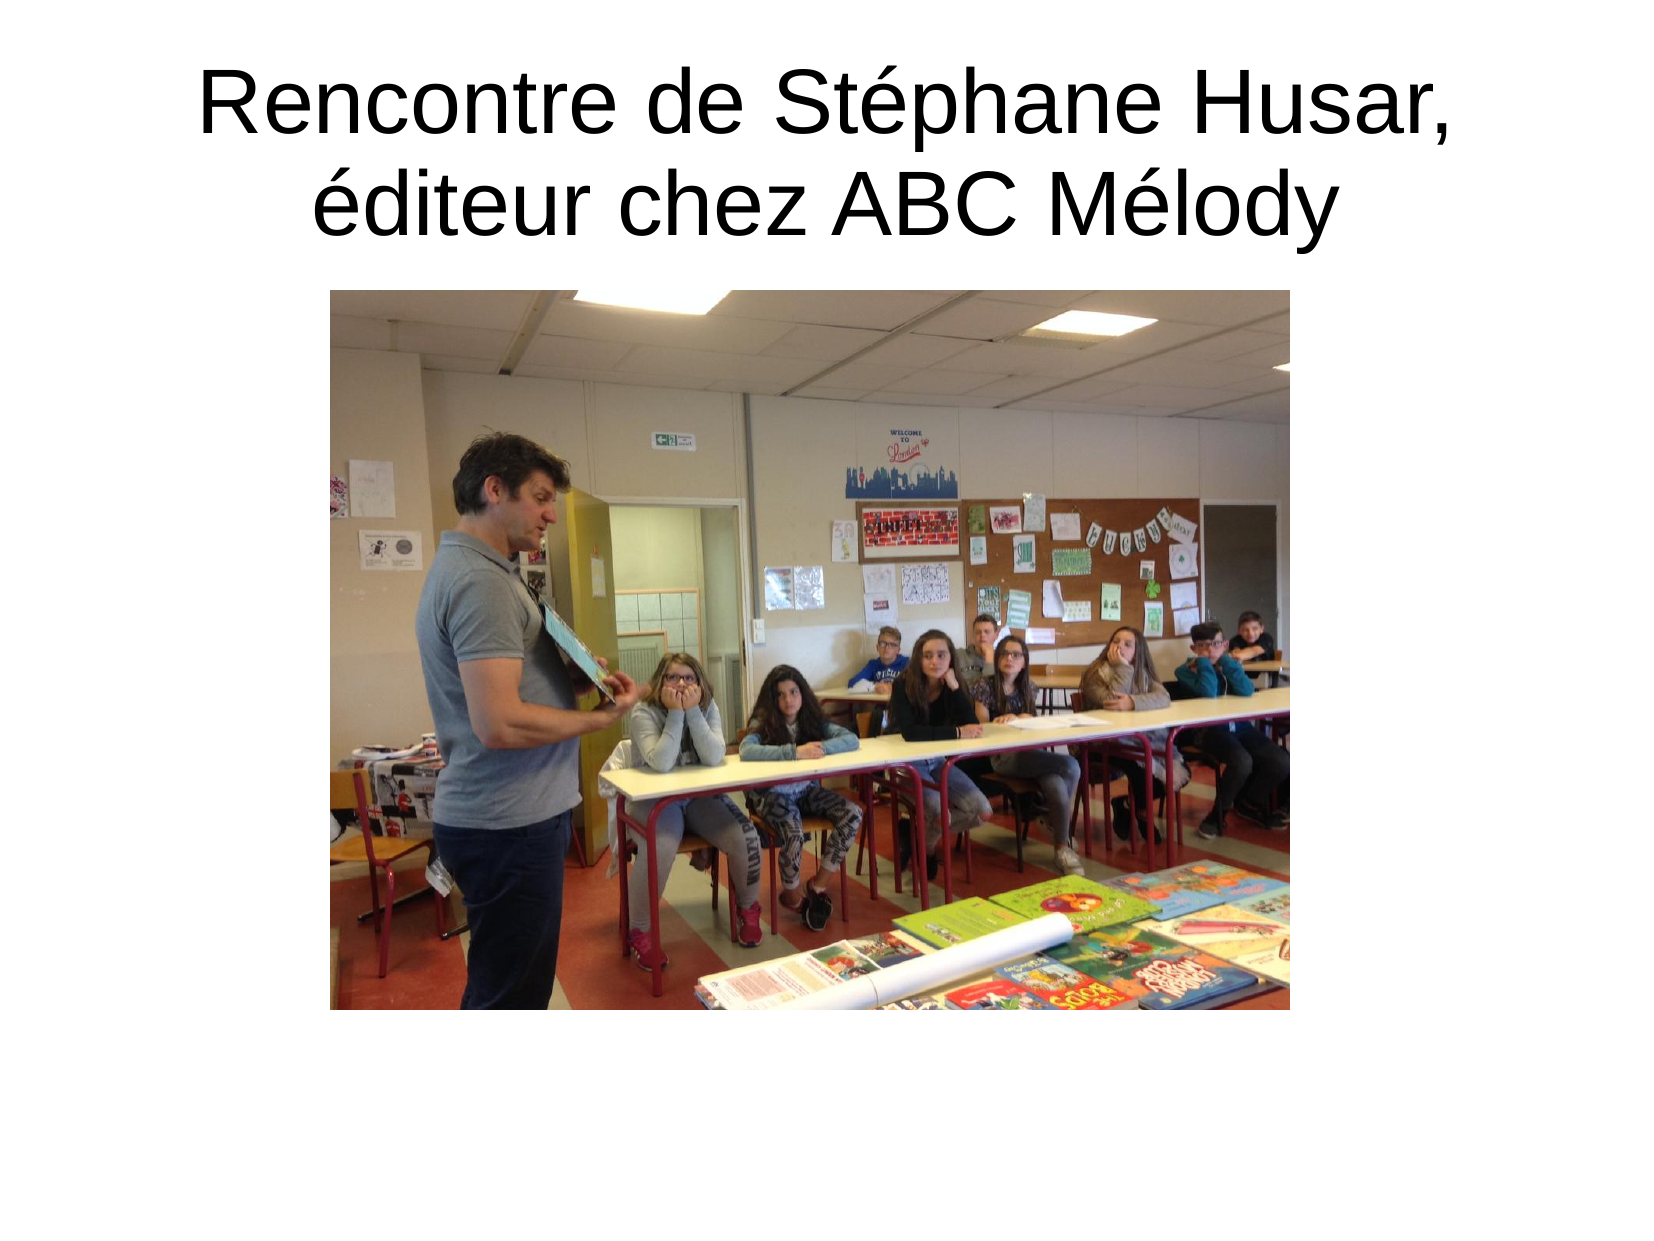

# Rencontre de Stéphane Husar, éditeur chez ABC Mélody